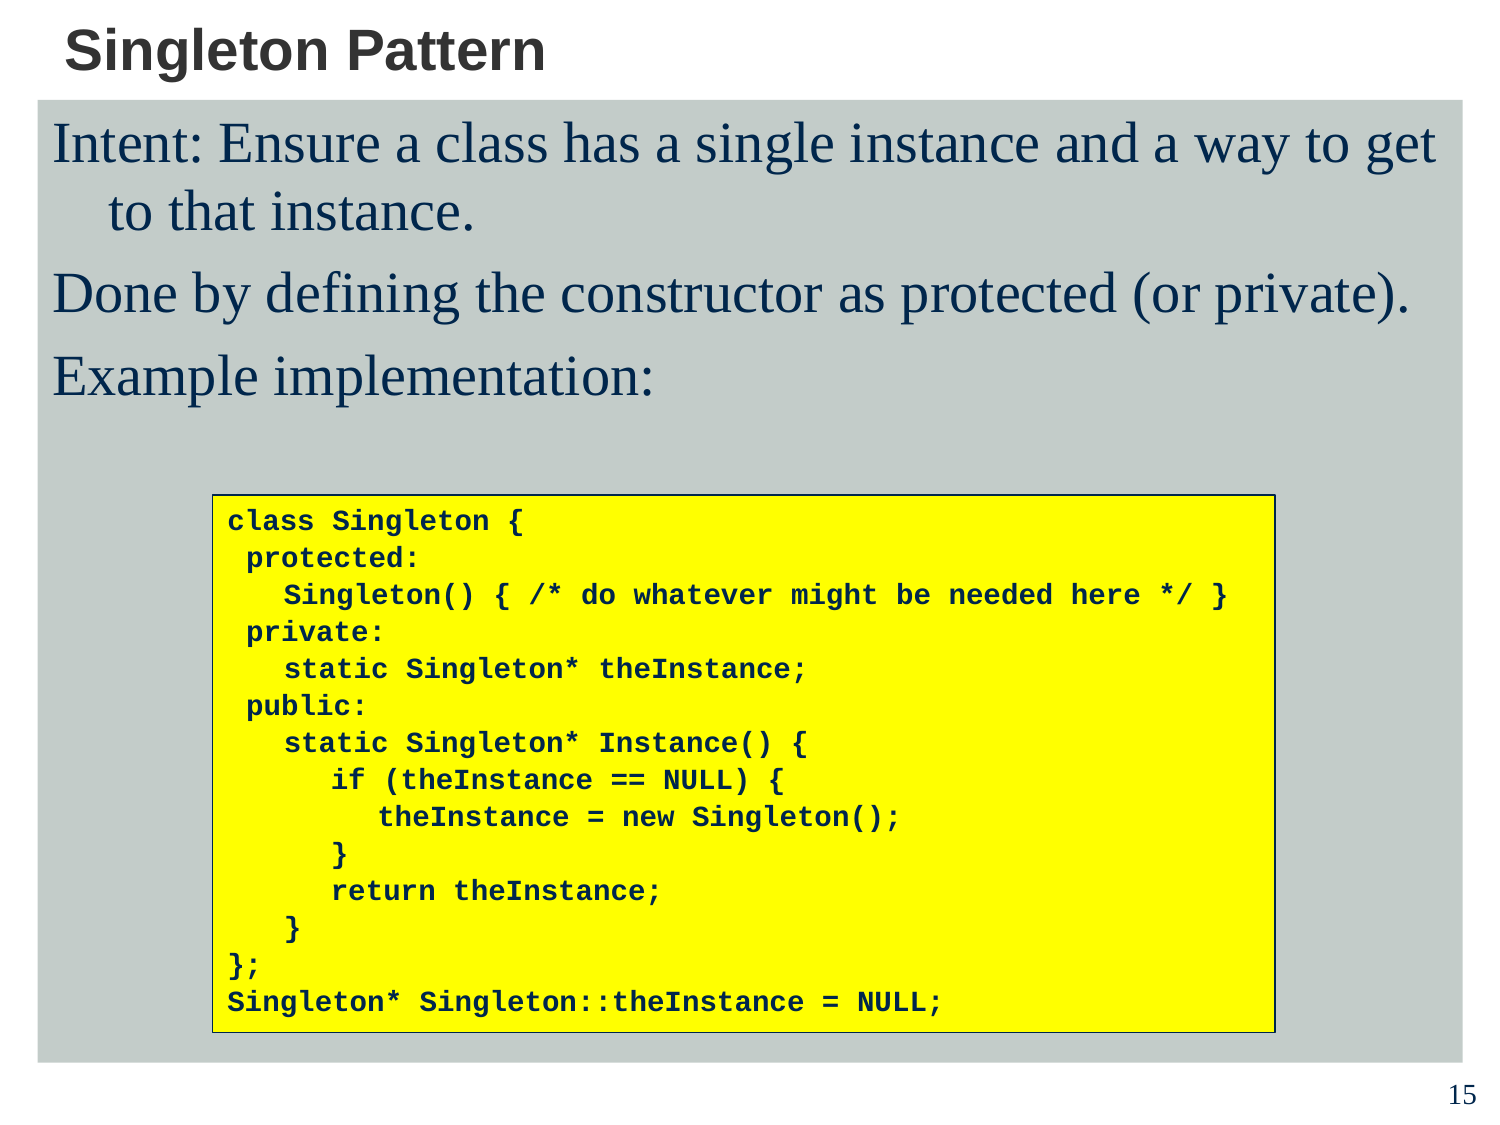

# Singleton Pattern
Intent: Ensure a class has a single instance and a way to get to that instance.
Done by defining the constructor as protected (or private).
Example implementation:
class Singleton {
	protected:
		Singleton() { /* do whatever might be needed here */ }
	private:
		static Singleton* theInstance;
	public:
		static Singleton* Instance() {
			if (theInstance == NULL) {
				theInstance = new Singleton();
			}
			return theInstance;
		}
};
Singleton* Singleton::theInstance = NULL;